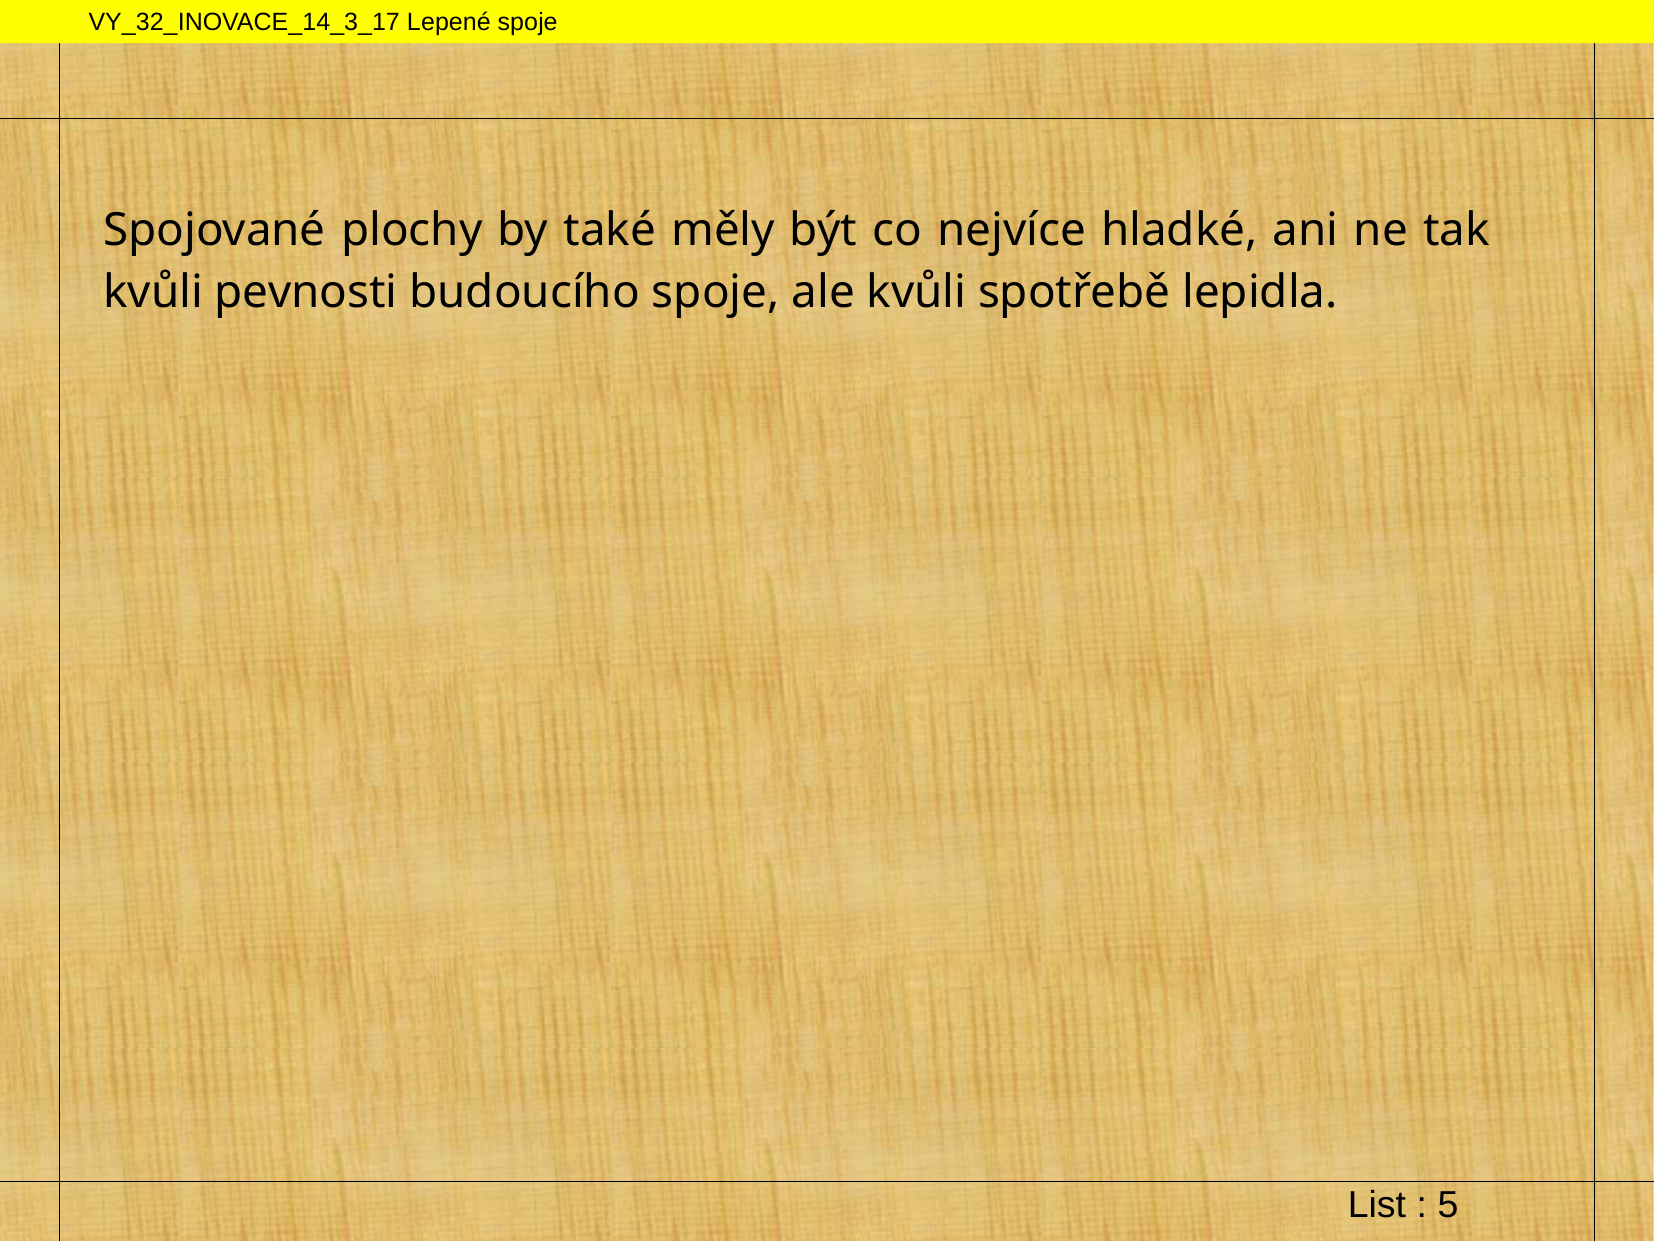

VY_32_INOVACE_14_3_17 Lepené spoje
Spojované plochy by také měly být co nejvíce hladké, ani ne tak kvůli pevnosti budoucího spoje, ale kvůli spotřebě lepidla.
List :